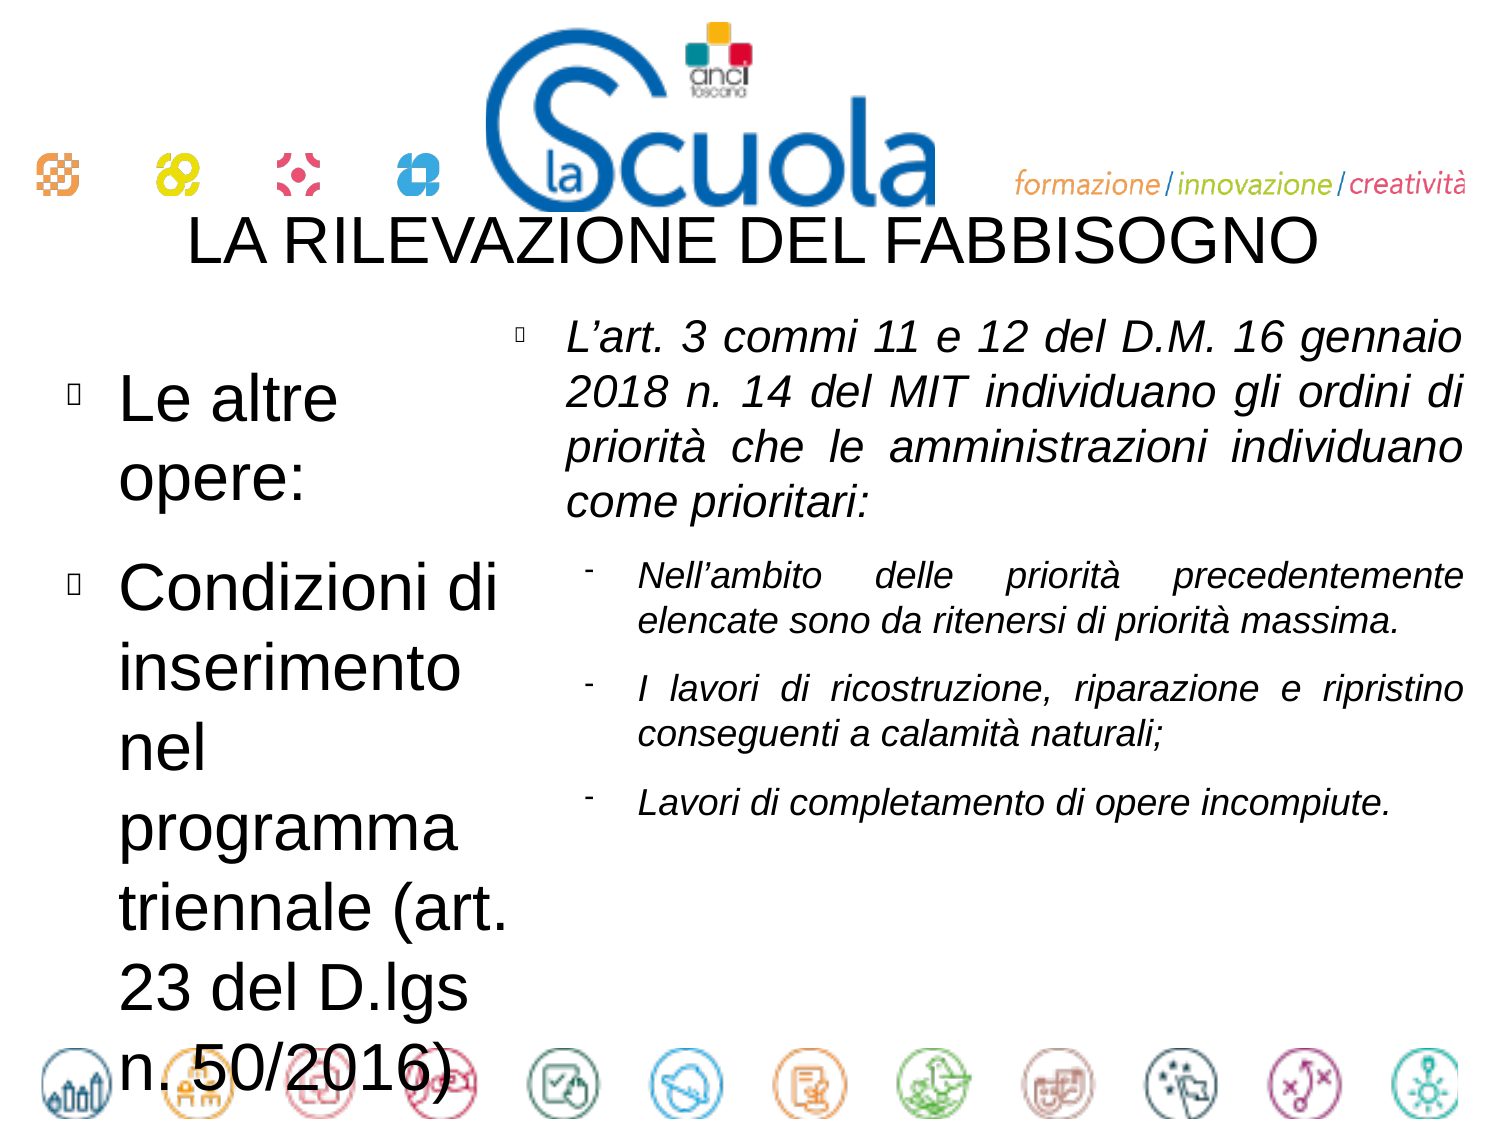

LA RILEVAZIONE DEL FABBISOGNO
L’art. 3 commi 11 e 12 del D.M. 16 gennaio 2018 n. 14 del MIT individuano gli ordini di priorità che le amministrazioni individuano come prioritari:
Nell’ambito delle priorità precedentemente elencate sono da ritenersi di priorità massima.
I lavori di ricostruzione, riparazione e ripristino conseguenti a calamità naturali;
Lavori di completamento di opere incompiute.
Le altre opere:
Condizioni di inserimento nel programma triennale (art. 23 del D.lgs n. 50/2016)